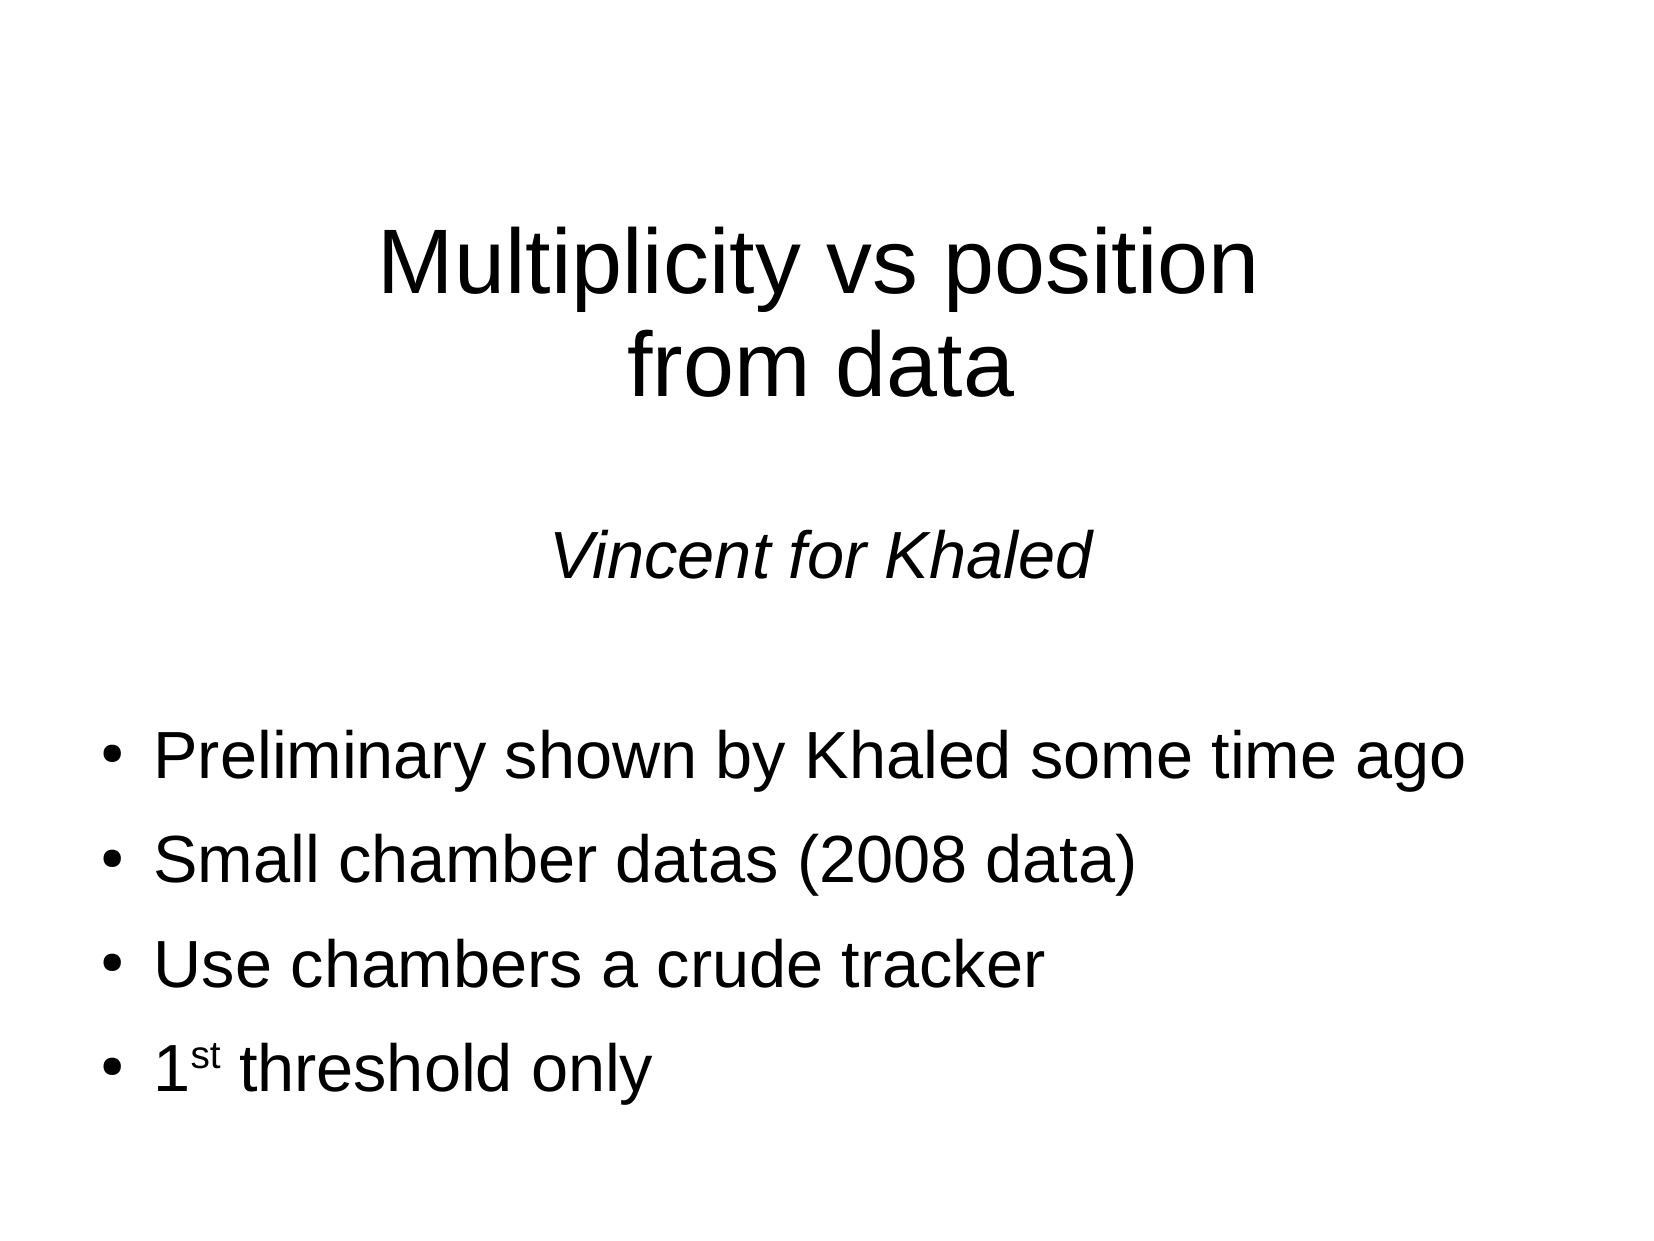

# Multiplicity vs position from data Vincent for Khaled
Preliminary shown by Khaled some time ago
Small chamber datas (2008 data)
Use chambers a crude tracker
1st threshold only